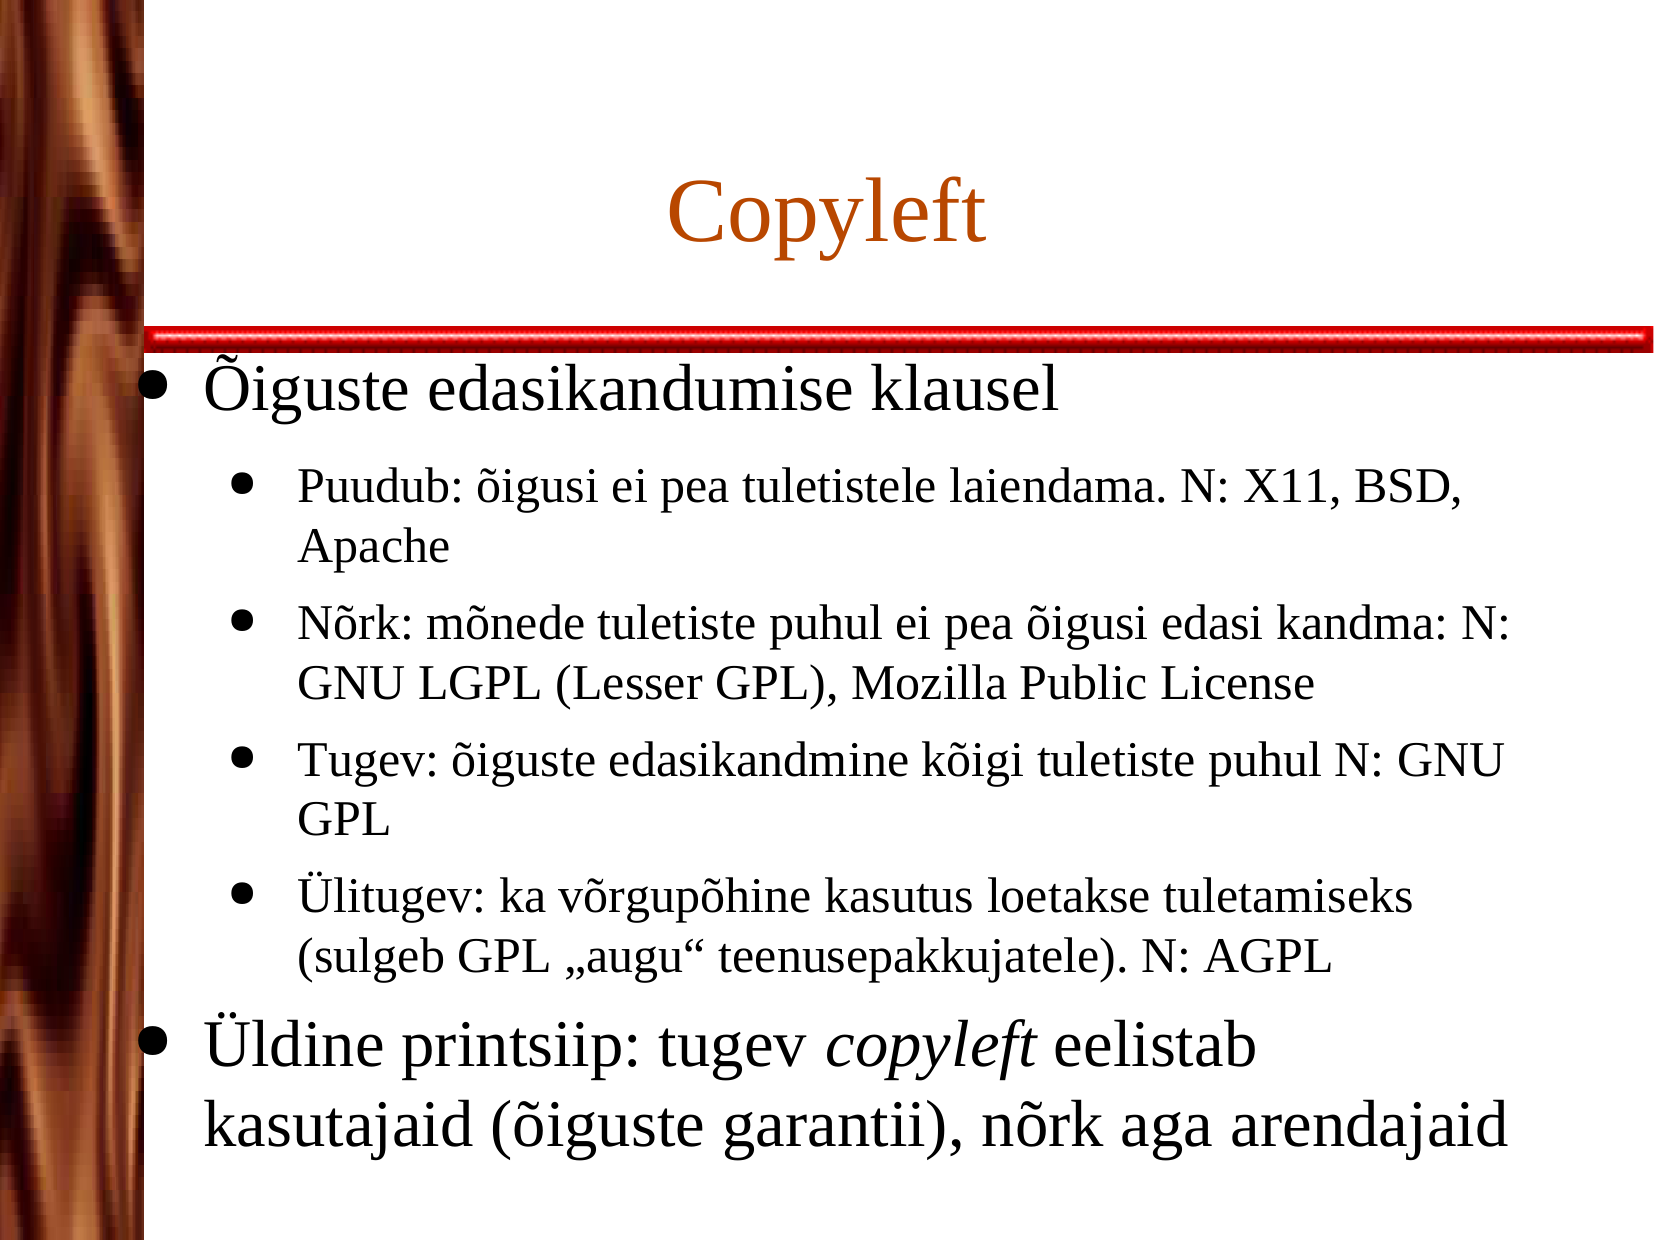

# Copyleft
Õiguste edasikandumise klausel
Puudub: õigusi ei pea tuletistele laiendama. N: X11, BSD, Apache
Nõrk: mõnede tuletiste puhul ei pea õigusi edasi kandma: N: GNU LGPL (Lesser GPL), Mozilla Public License
Tugev: õiguste edasikandmine kõigi tuletiste puhul N: GNU GPL
Ülitugev: ka võrgupõhine kasutus loetakse tuletamiseks (sulgeb GPL „augu“ teenusepakkujatele). N: AGPL
Üldine printsiip: tugev copyleft eelistab kasutajaid (õiguste garantii), nõrk aga arendajaid